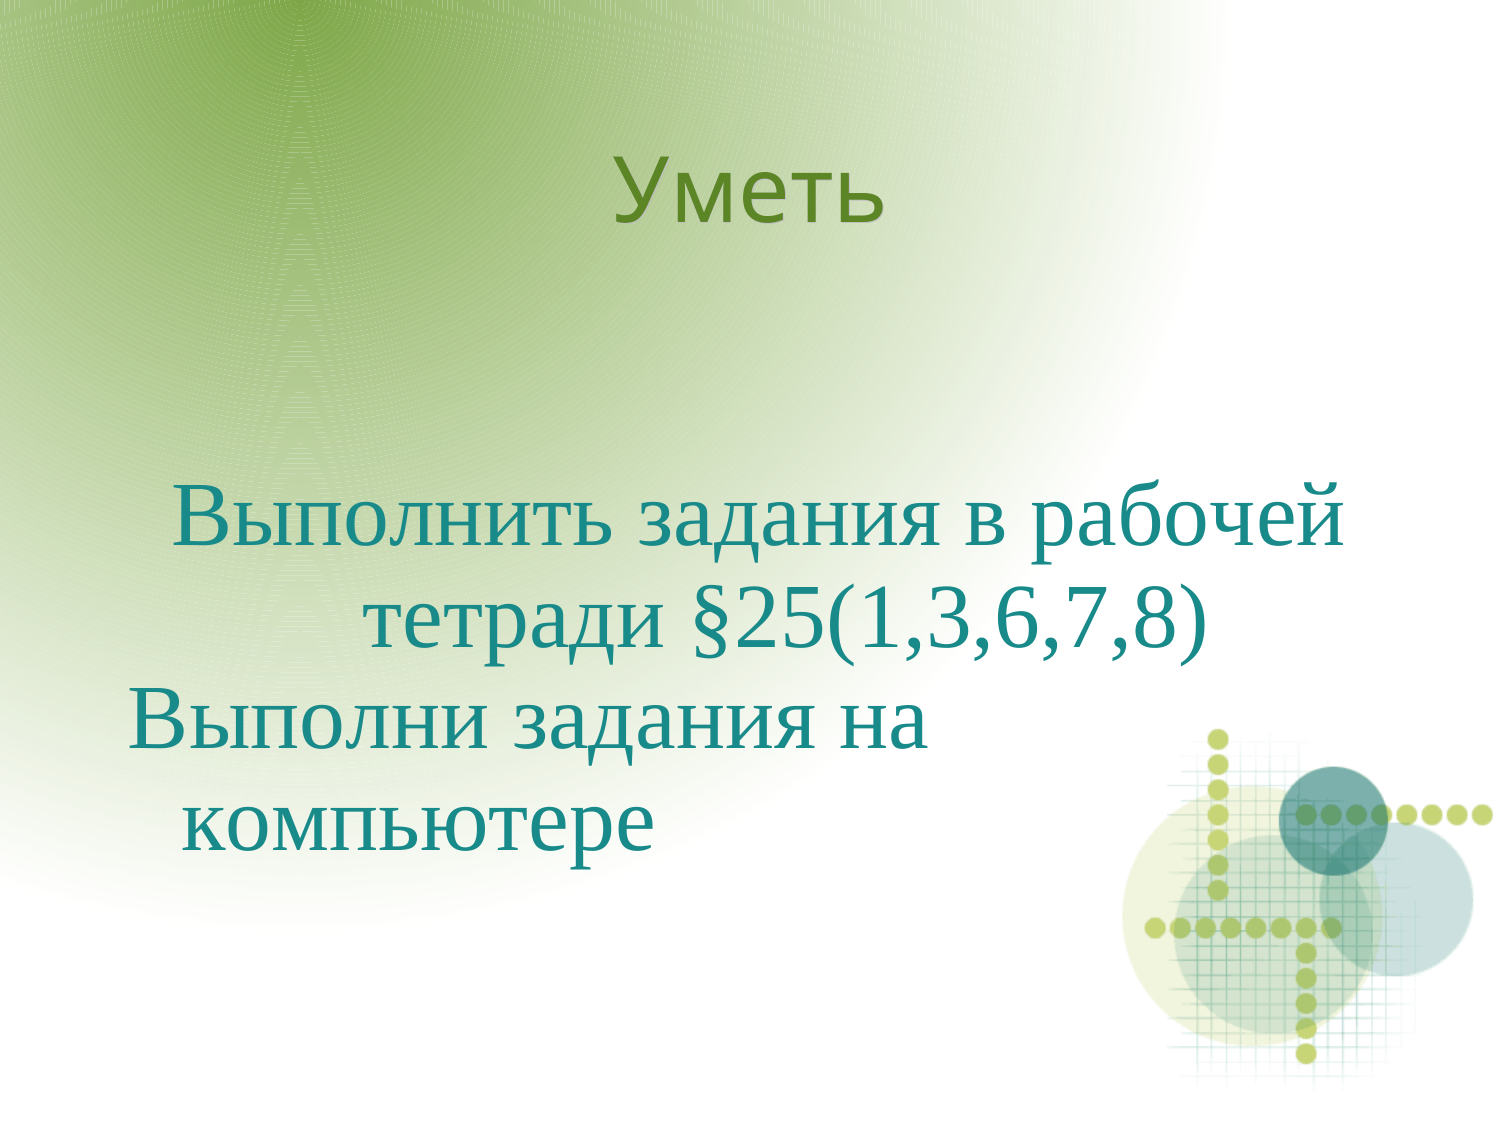

# Уметь
Выполнить задания в рабочей тетради §25(1,3,6,7,8)
Выполни задания на компьютере